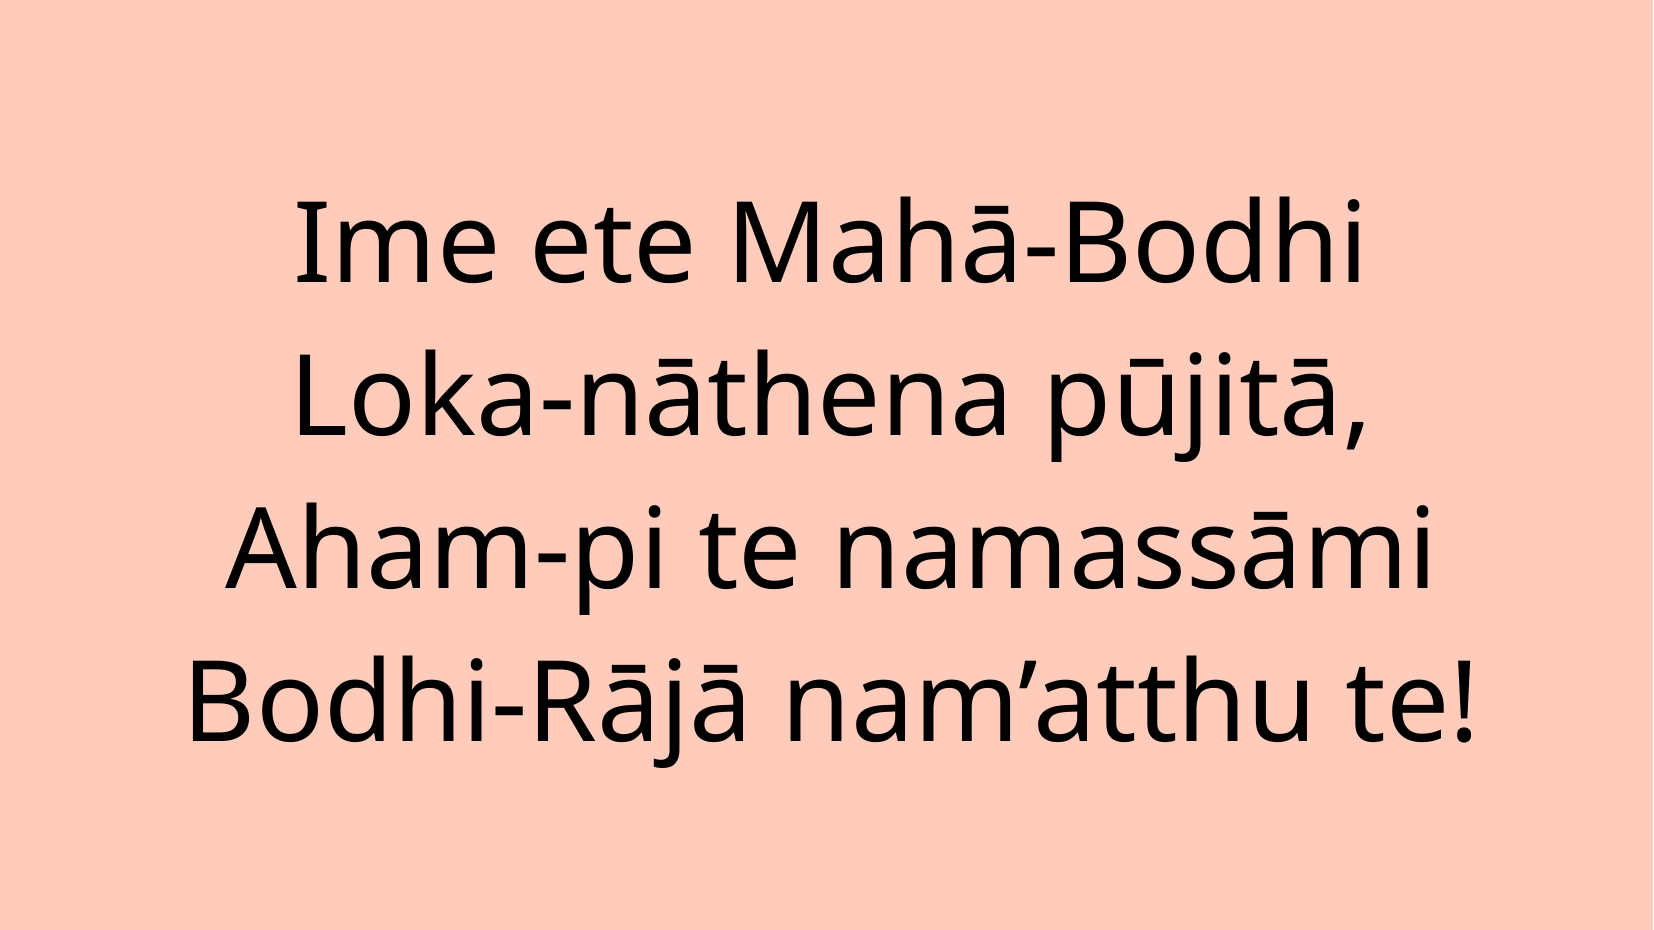

# Ime ete Mahā-Bodhi
Loka-nāthena pūjitā,
Aham-pi te namassāmi
Bodhi-Rājā nam’atthu te!